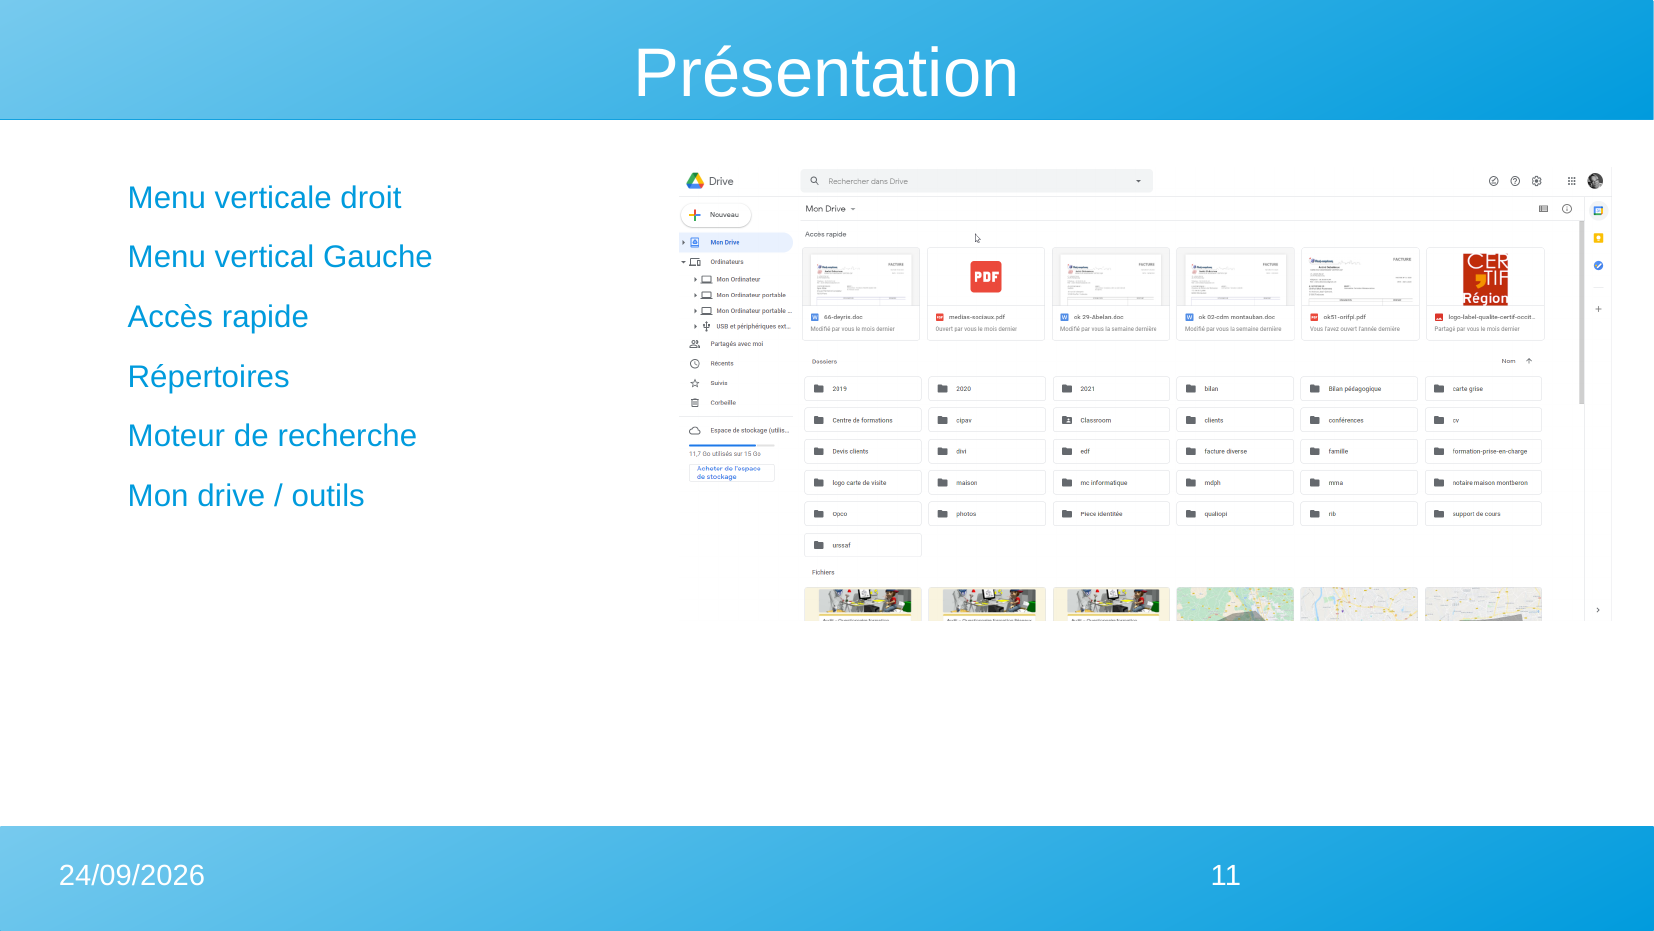

# Présentation
Menu verticale droit
Menu vertical Gauche
Accès rapide
Répertoires
Moteur de recherche
Mon drive / outils